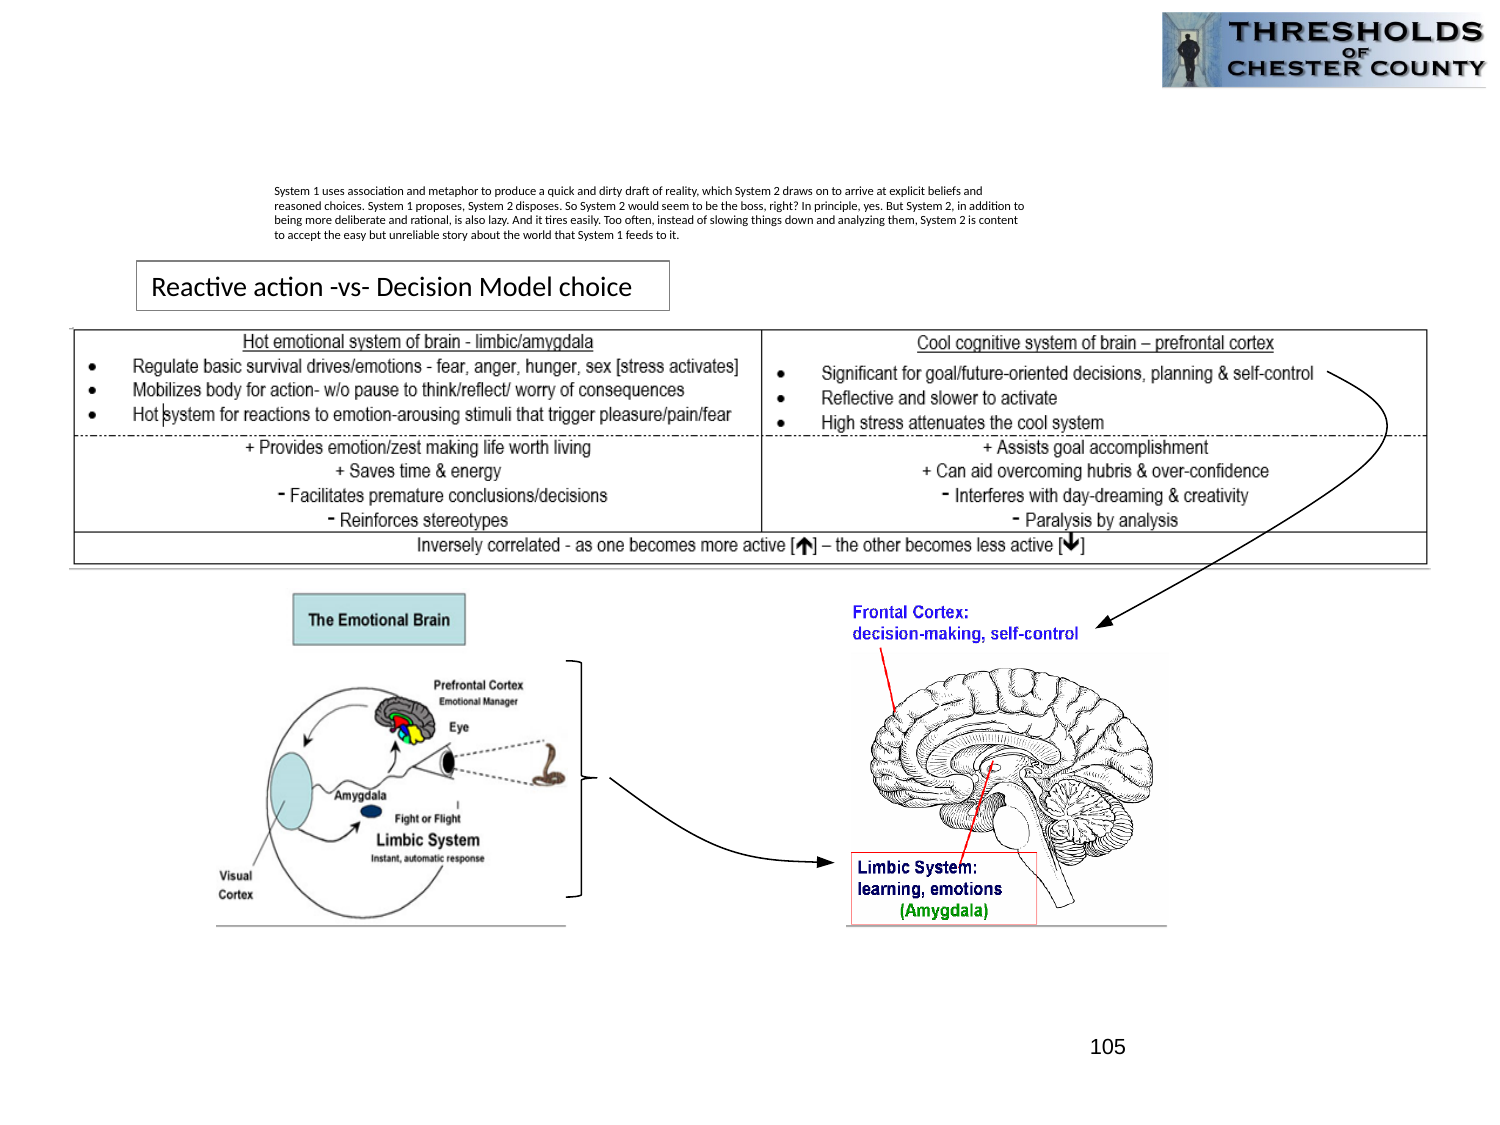

System 1 uses association and metaphor to produce a quick and dirty draft of reality, which System 2 draws on to arrive at explicit beliefs and reasoned choices. System 1 proposes, System 2 disposes. So System 2 would seem to be the boss, right? In principle, yes. But System 2, in addition to being more deliberate and rational, is also lazy. And it tires easily. Too often, instead of slowing things down and analyzing them, System 2 is content to accept the easy but unreliable story about the world that System 1 feeds to it.
Reactive action -vs- Decision Model choice